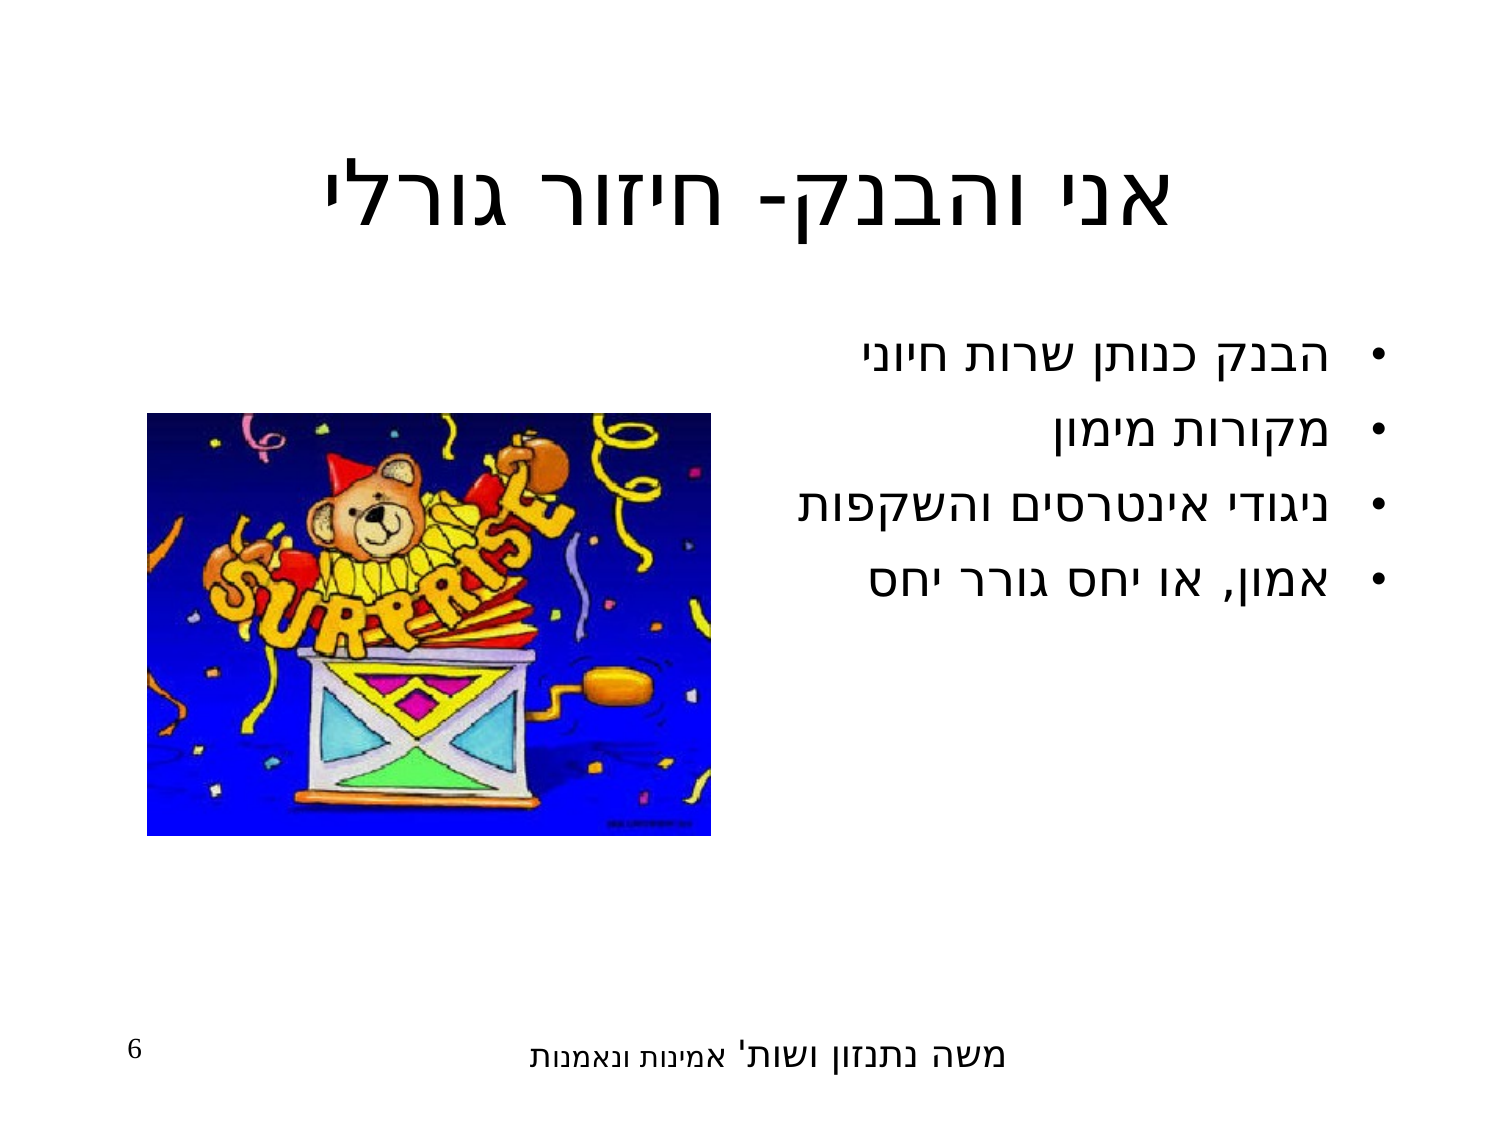

# אני והבנק- חיזור גורלי
הבנק כנותן שרות חיוני
מקורות מימון
ניגודי אינטרסים והשקפות
אמון, או יחס גורר יחס
6
משה נתנזון ושות'- אמינות ונאמנות